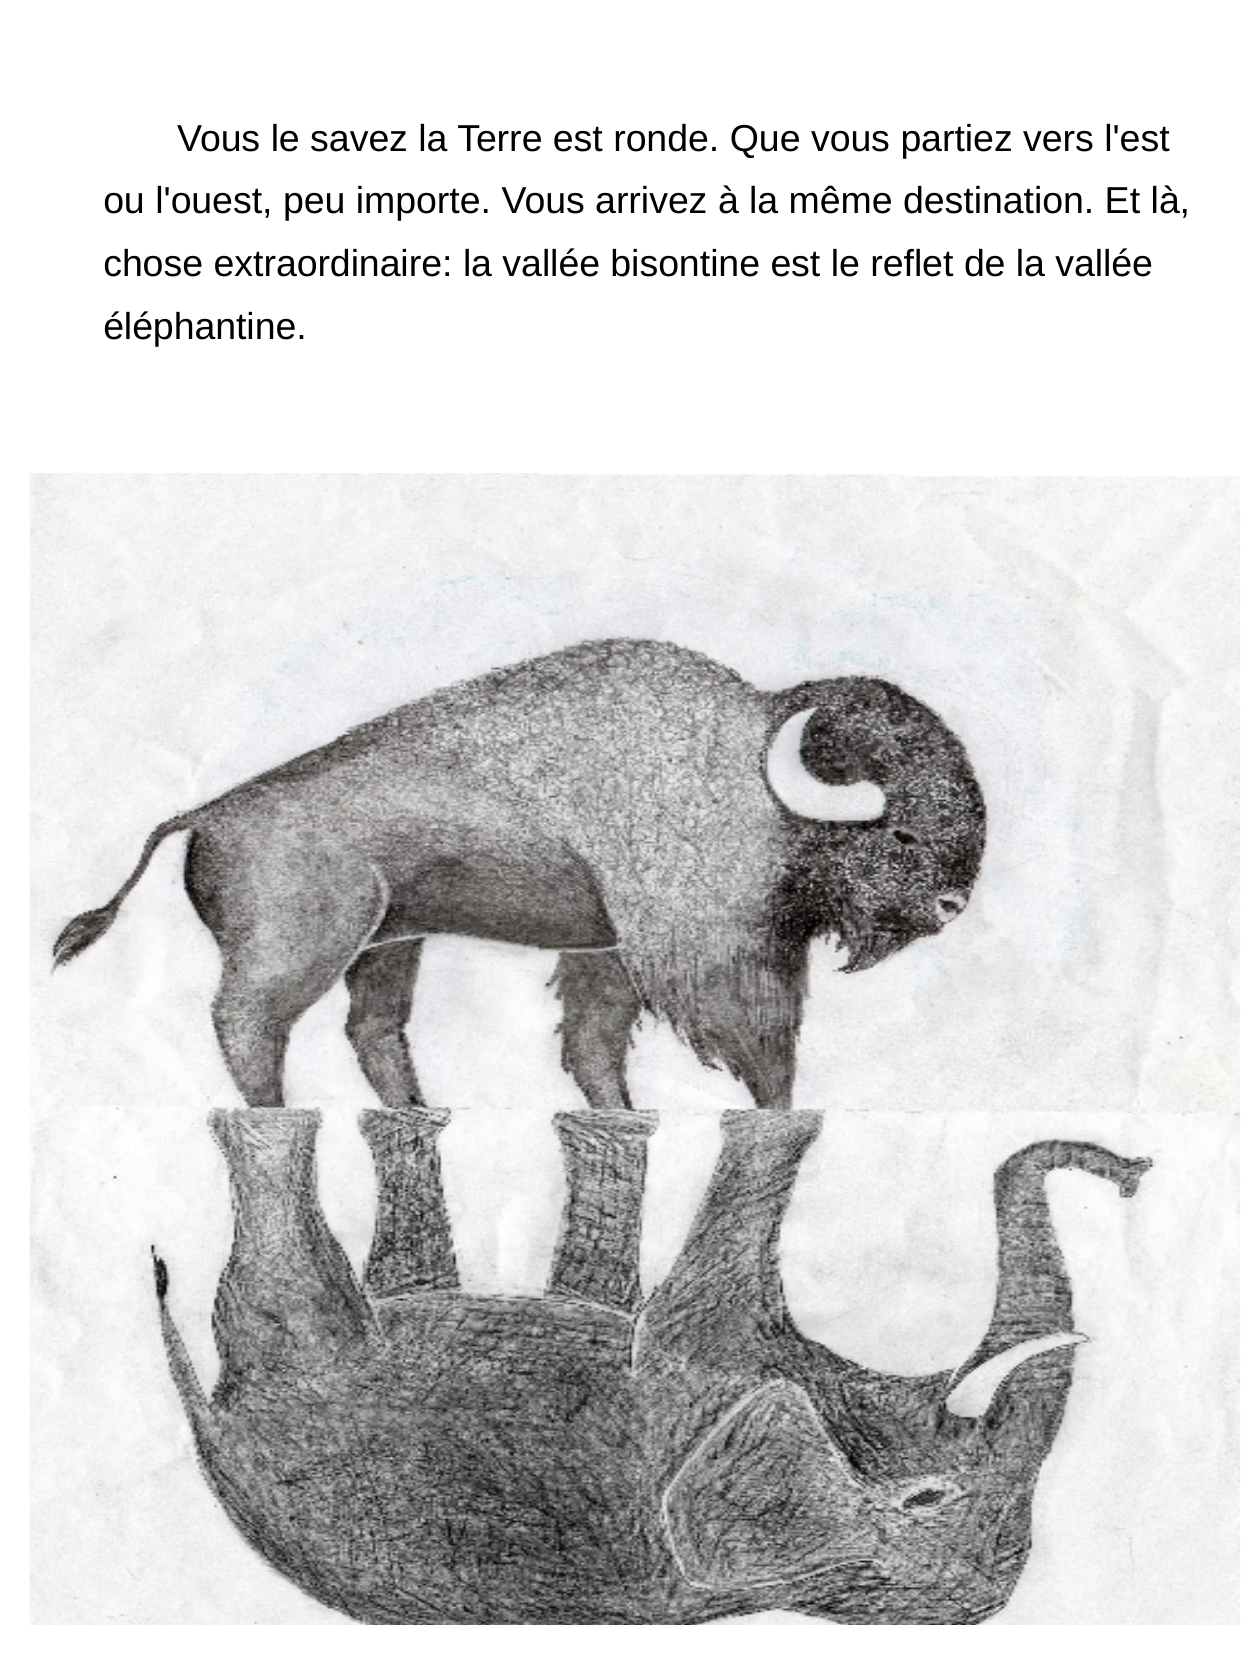

Vous le savez la Terre est ronde. Que vous partiez vers l'est ou l'ouest, peu importe. Vous arrivez à la même destination. Et là, chose extraordinaire: la vallée bisontine est le reflet de la vallée éléphantine.